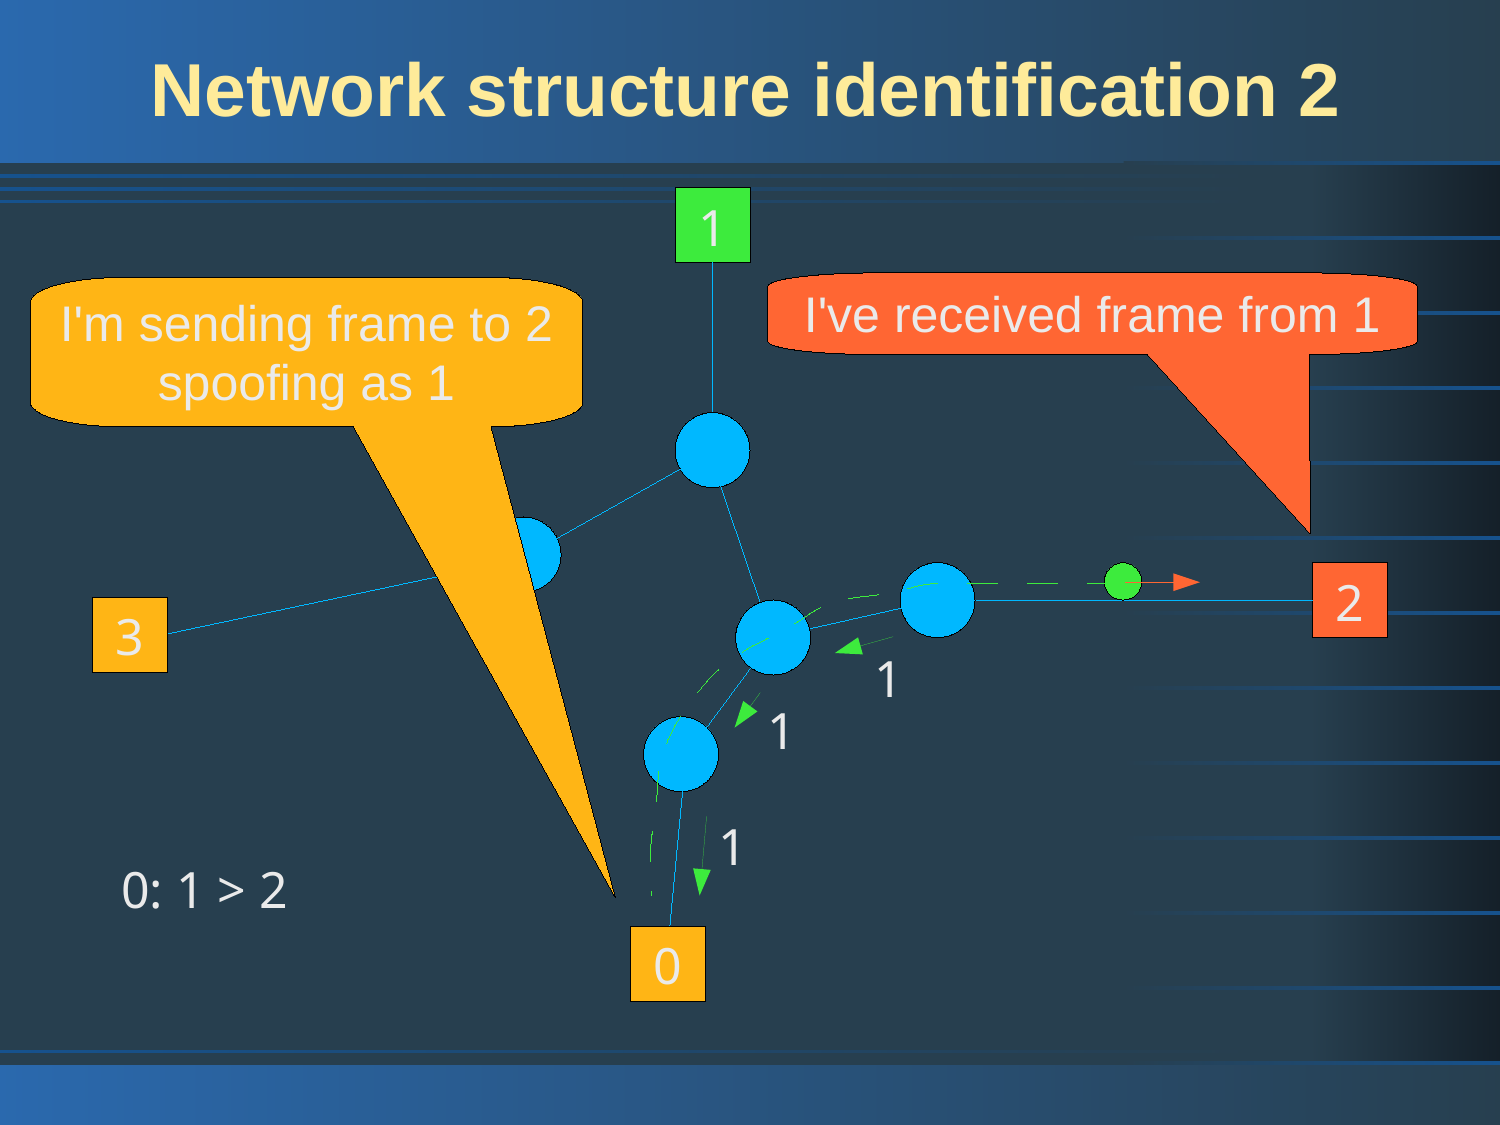

# Network structure identification 2
1
I've received frame from 1
I'm sending frame to 2 spoofing as 1
2
3
1
1
1
0: 1 > 2
0